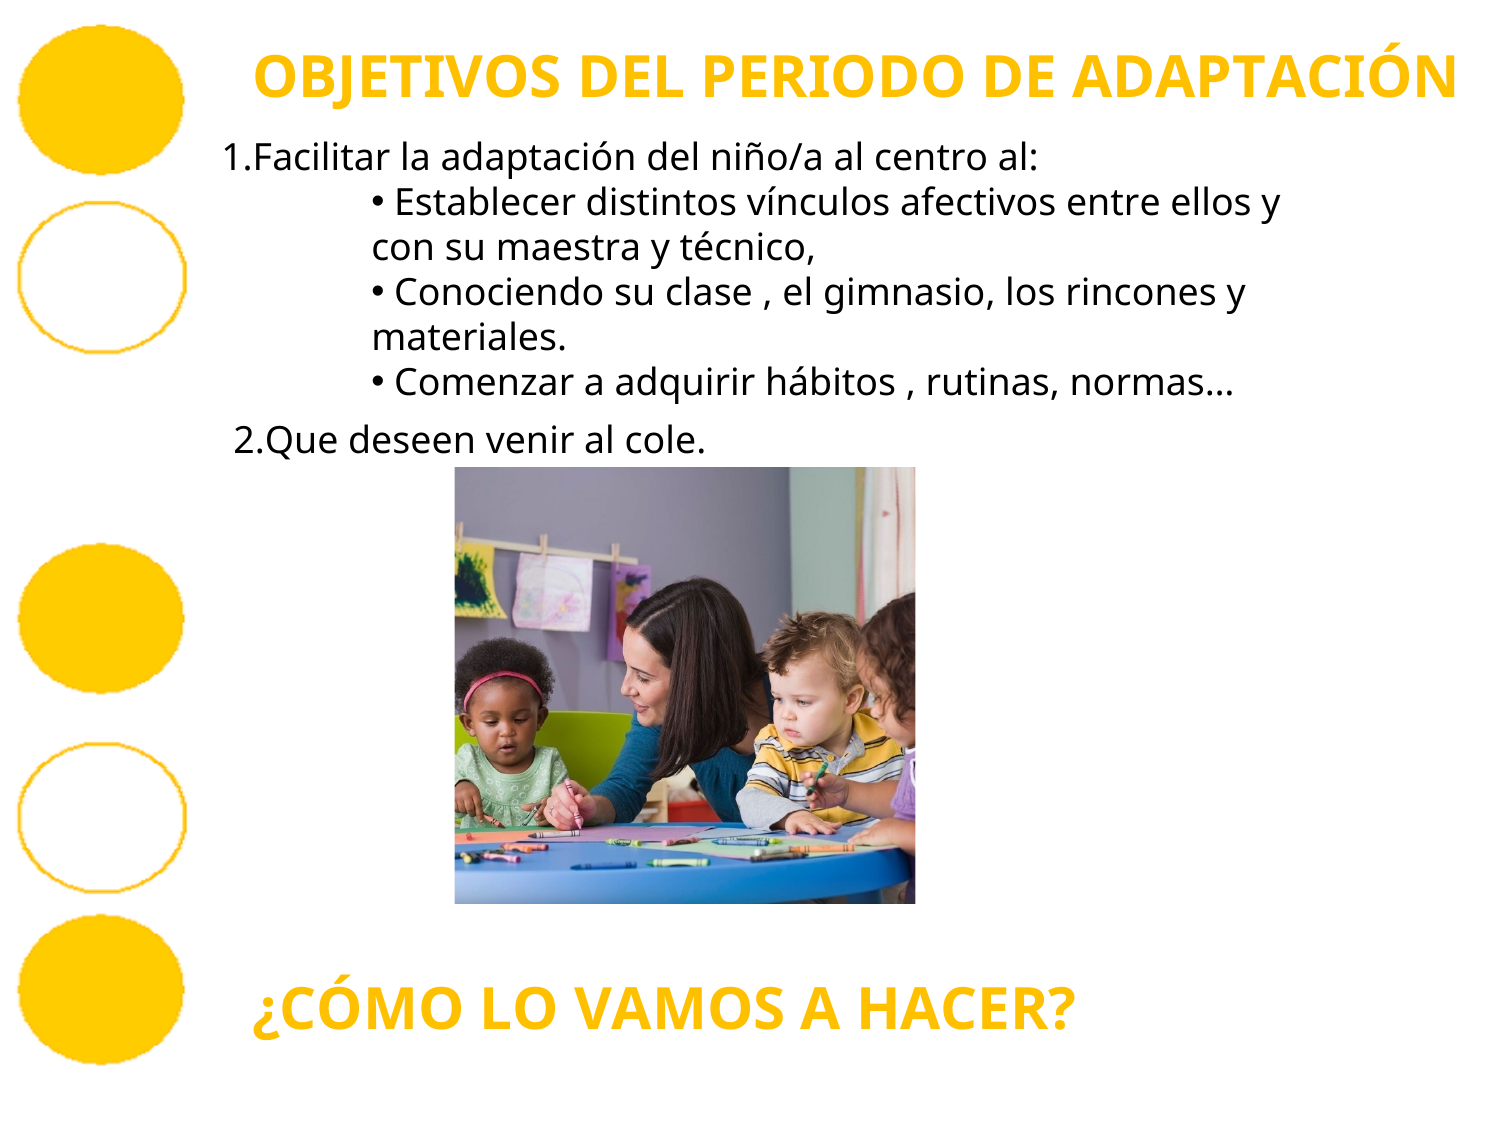

OBJETIVOS DEL PERIODO DE ADAPTACIÓN
1.Facilitar la adaptación del niño/a al centro al:
 Establecer distintos vínculos afectivos entre ellos y con su maestra y técnico,
 Conociendo su clase , el gimnasio, los rincones y materiales.
 Comenzar a adquirir hábitos , rutinas, normas…
2.Que deseen venir al cole.
¿CÓMO LO VAMOS A HACER?